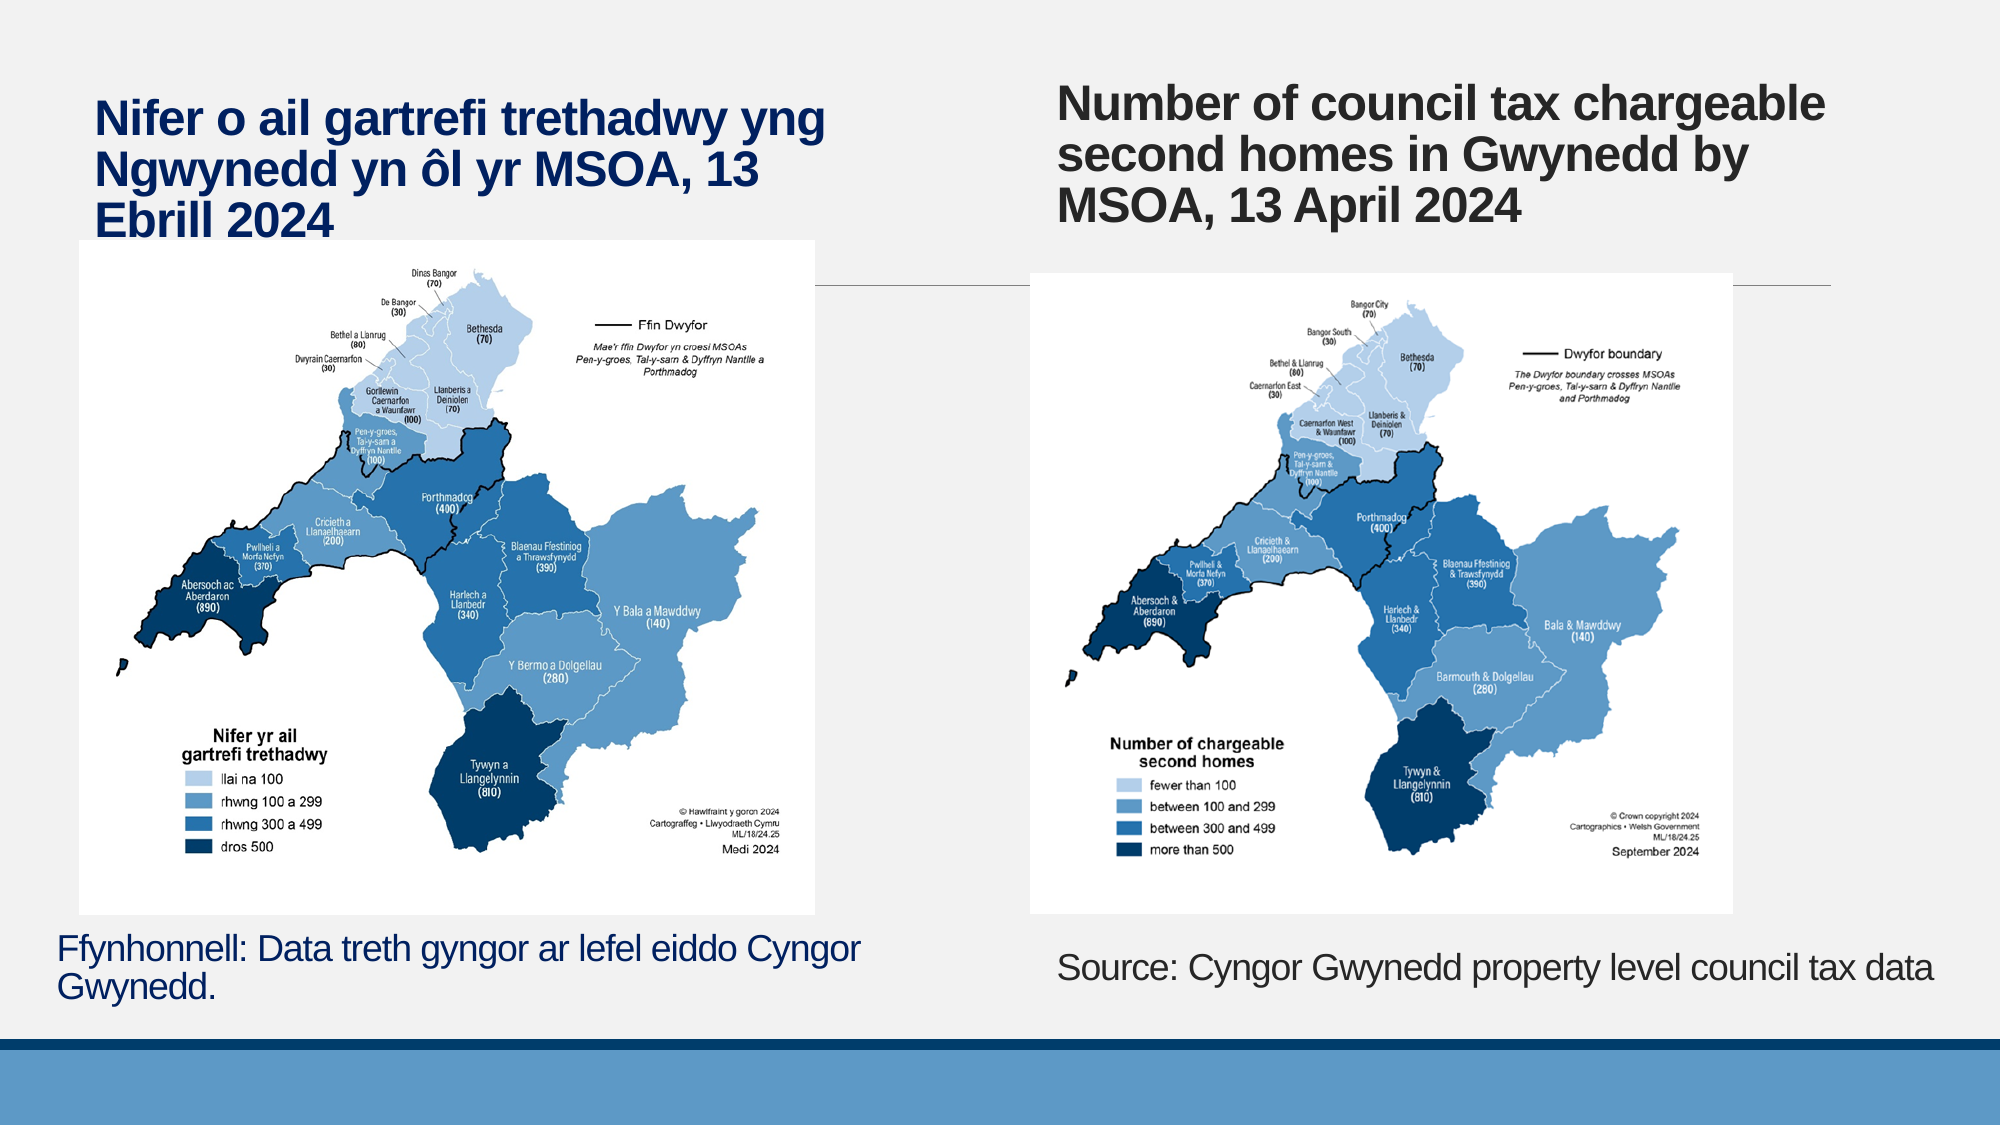

# Nifer o ail gartrefi trethadwy yng Ngwynedd yn ôl yr MSOA, 13 Ebrill 2024
Number of council tax chargeable second homes in Gwynedd by MSOA, 13 April 2024
Ffynhonnell: Data treth gyngor ar lefel eiddo Cyngor Gwynedd.
Source: Cyngor Gwynedd property level council tax data